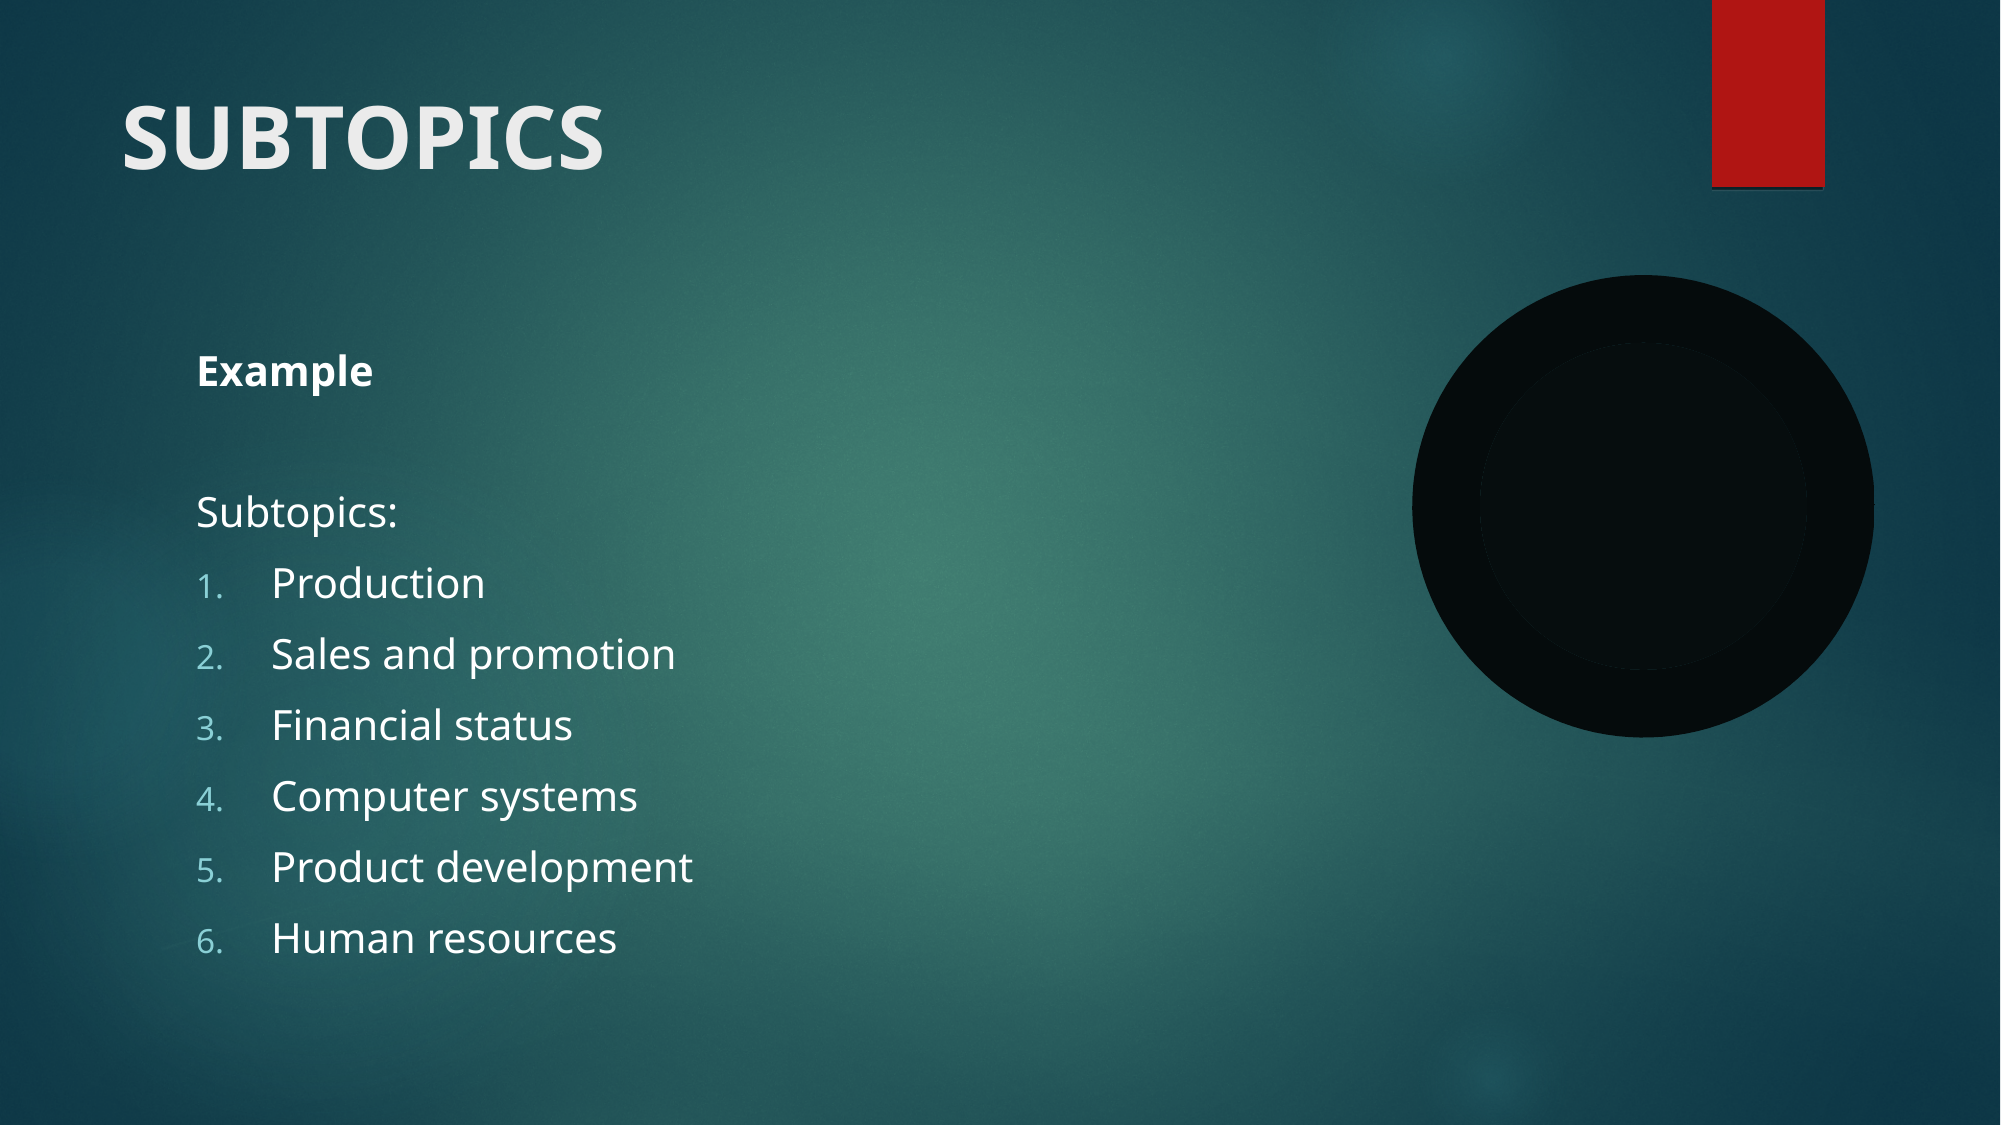

# SUBTOPICS
Example
Subtopics:
Production
Sales and promotion
Financial status
Computer systems
Product development
Human resources